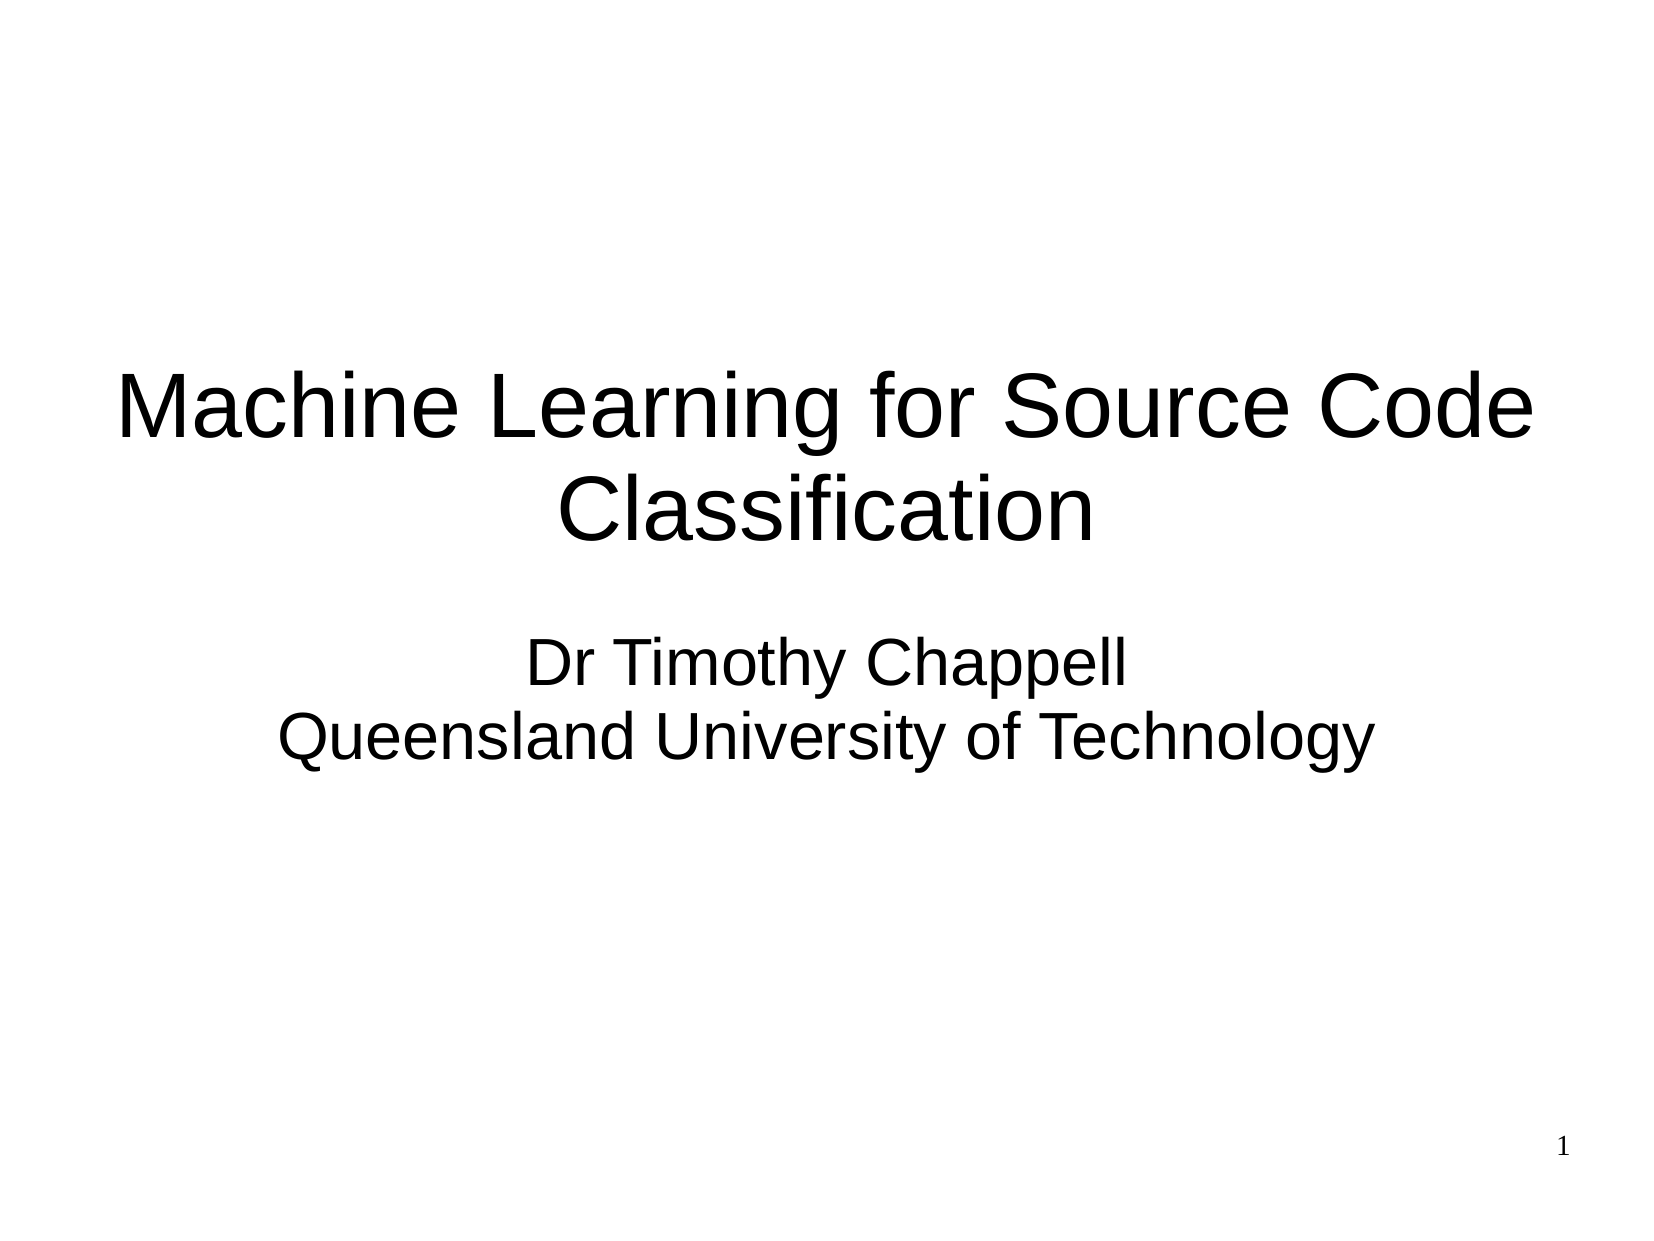

Dr Timothy Chappell
Queensland University of Technology
# Machine Learning for Source Code Classification
1